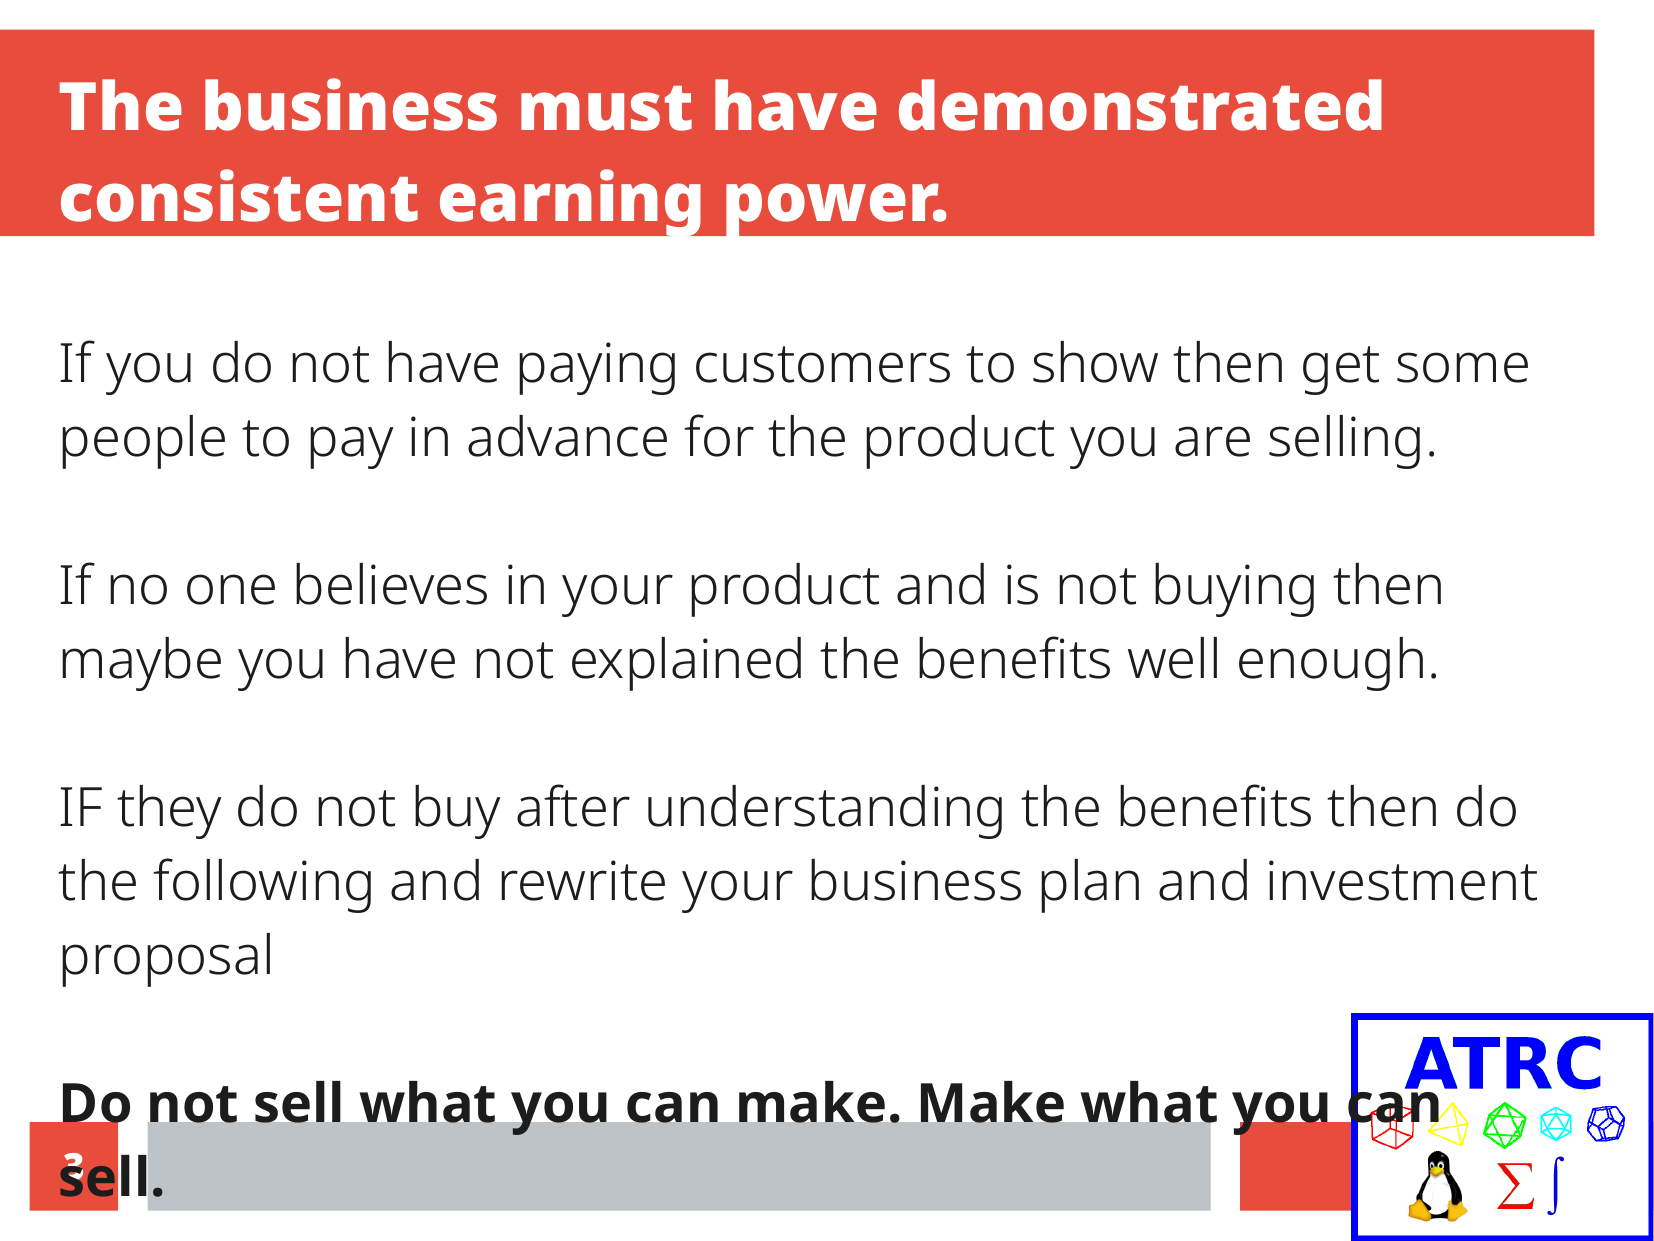

# The business must have demonstrated consistent earning power.
If you do not have paying customers to show then get some people to pay in advance for the product you are selling.
If no one believes in your product and is not buying then maybe you have not explained the benefits well enough.
IF they do not buy after understanding the benefits then do the following and rewrite your business plan and investment proposal
Do not sell what you can make. Make what you can sell.
3